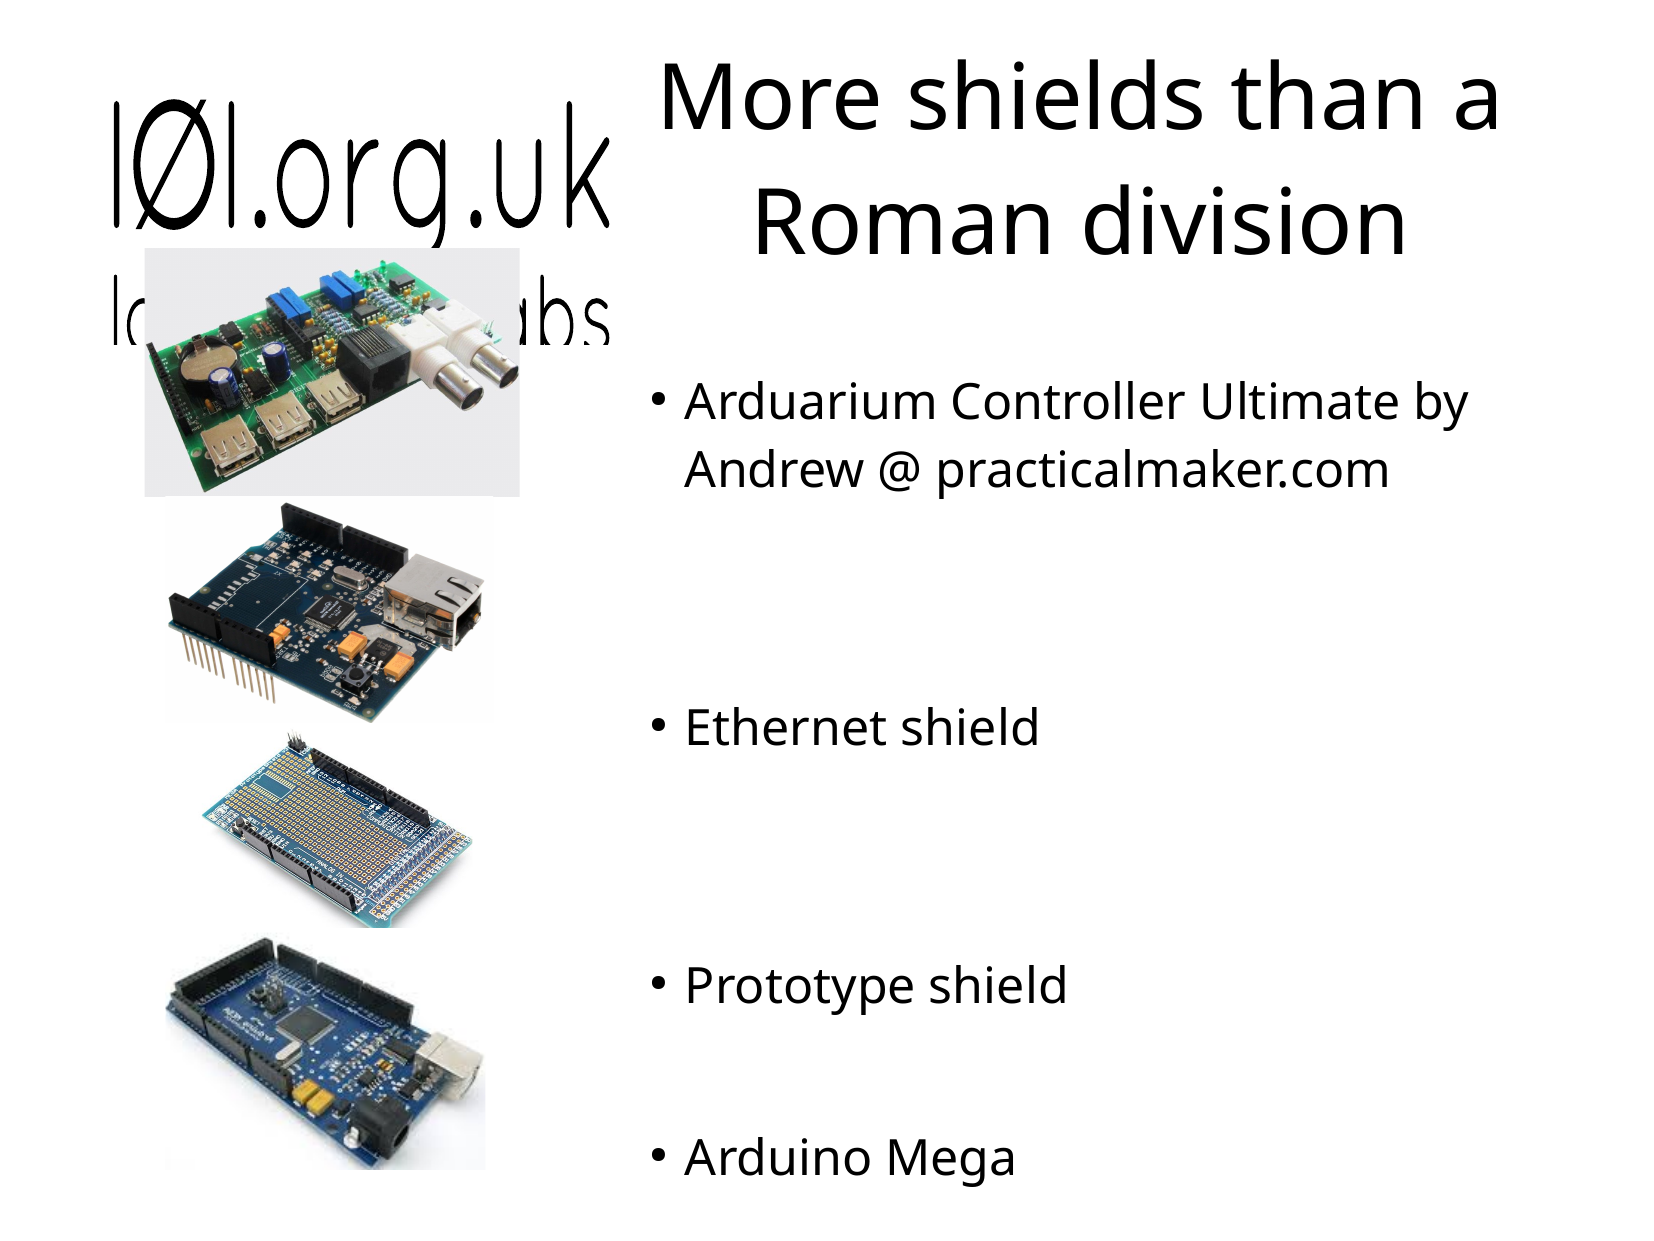

# More shields than a Roman division
Arduarium Controller Ultimate by Andrew @ practicalmaker.com
Ethernet shield
Prototype shield
Arduino Mega